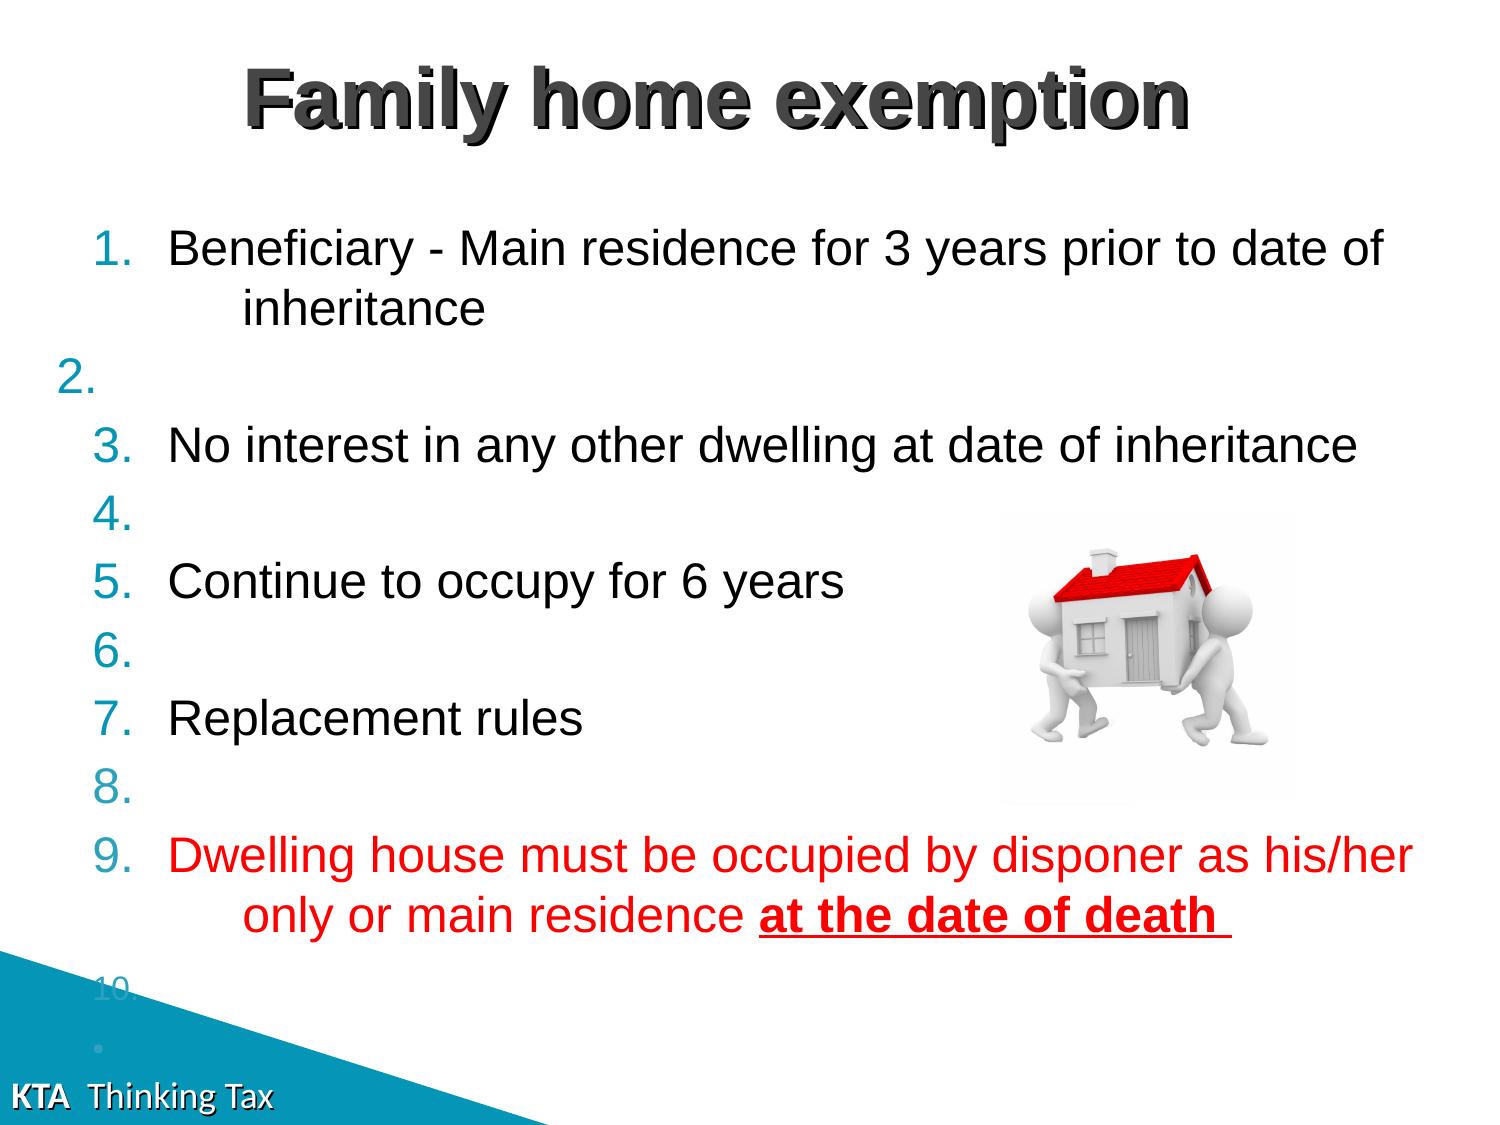

Family home exemption
# Beneficiary - Main residence for 3 years prior to date of inheritance
No interest in any other dwelling at date of inheritance
Continue to occupy for 6 years
Replacement rules
Dwelling house must be occupied by disponer as his/her only or main residence at the date of death